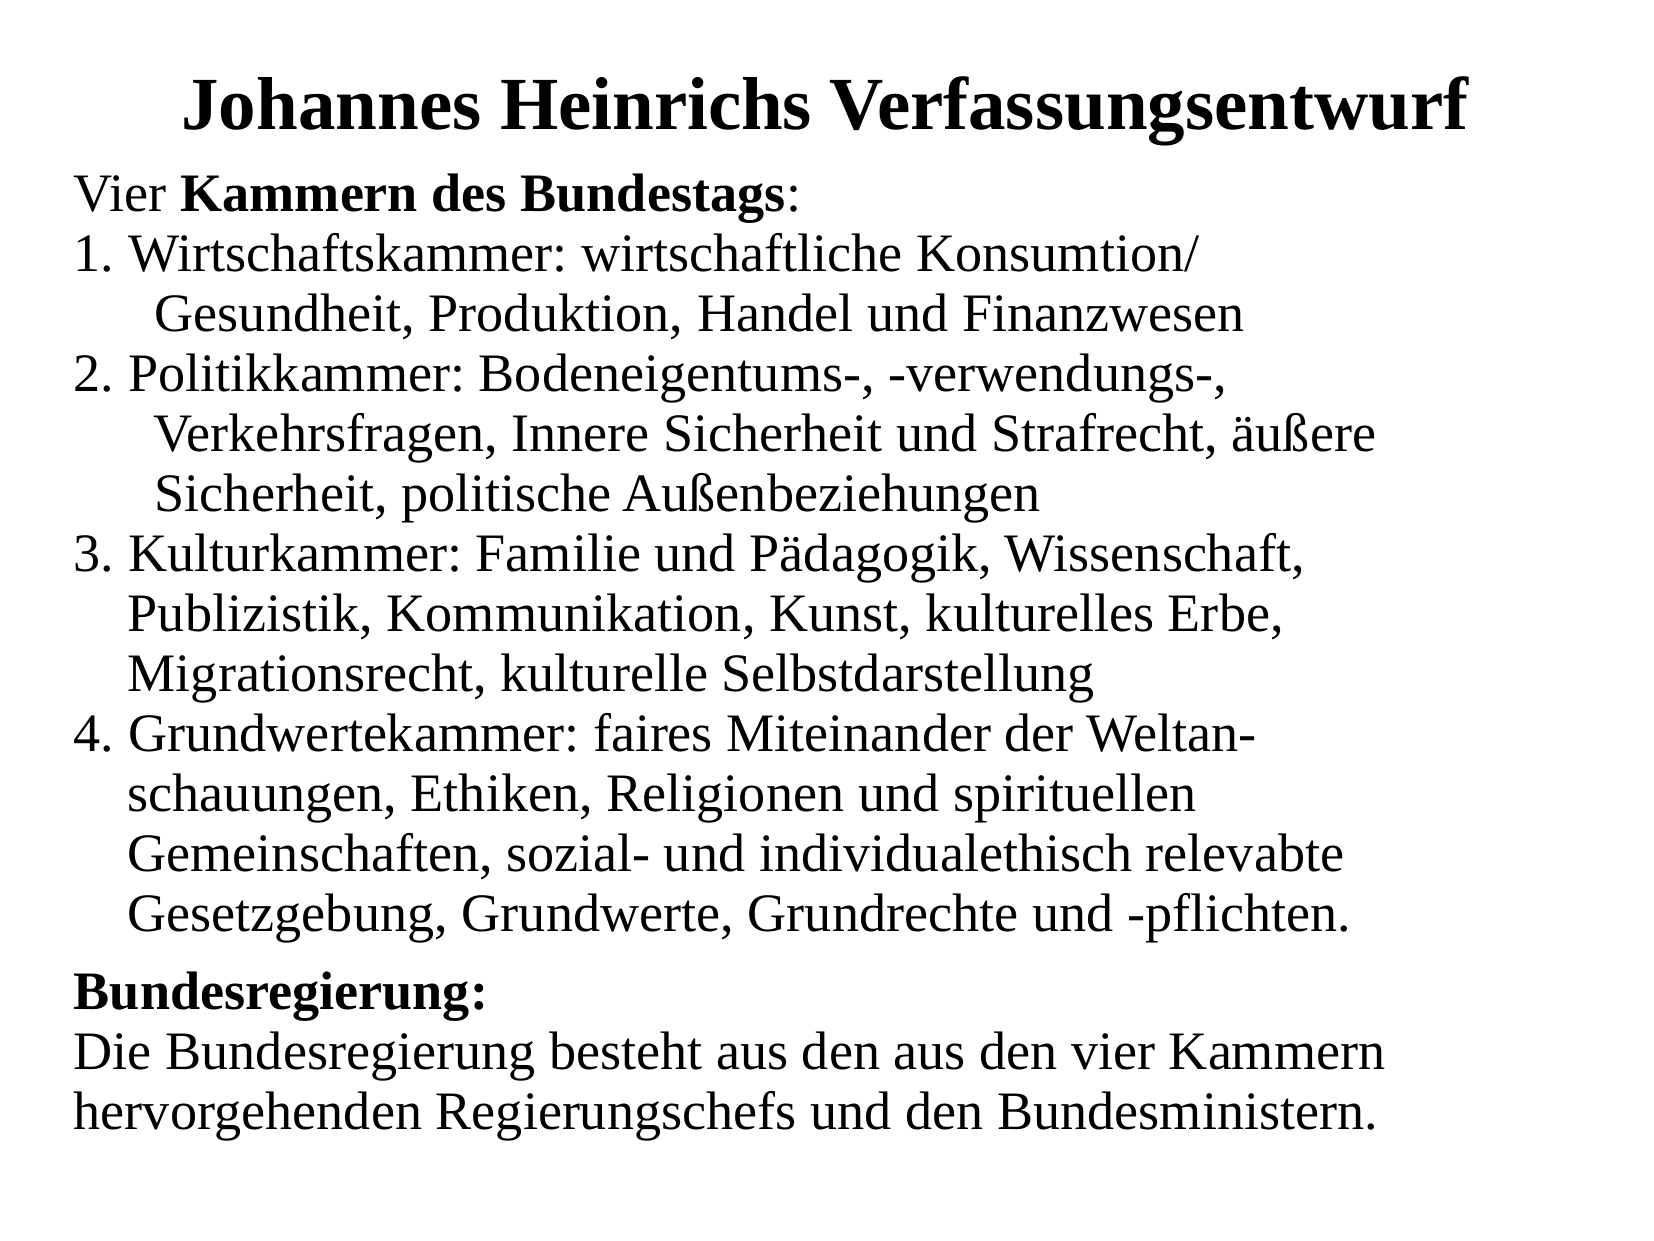

Johannes Heinrichs Verfassungsentwurf
Vier Kammern des Bundestags:
 Wirtschaftskammer: wirtschaftliche Konsumtion/ 		 Gesundheit, Produktion, Handel und Finanzwesen
 Politikkammer: Bodeneigentums-, -verwendungs-, 		 Verkehrsfragen, Innere Sicherheit und Strafrecht, äußere Sicherheit, politische Außenbeziehungen
 Kulturkammer: Familie und Pädagogik, Wissenschaft, Publizistik, Kommunikation, Kunst, kulturelles Erbe, Migrationsrecht, kulturelle Selbstdarstellung
 Grundwertekammer: faires Miteinander der Weltan- schauungen, Ethiken, Religionen und spirituellen Gemeinschaften, sozial- und individualethisch relevabte Gesetzgebung, Grundwerte, Grundrechte und -pflichten.
Bundesregierung:
Die Bundesregierung besteht aus den aus den vier Kammern hervorgehenden Regierungschefs und den Bundesministern.